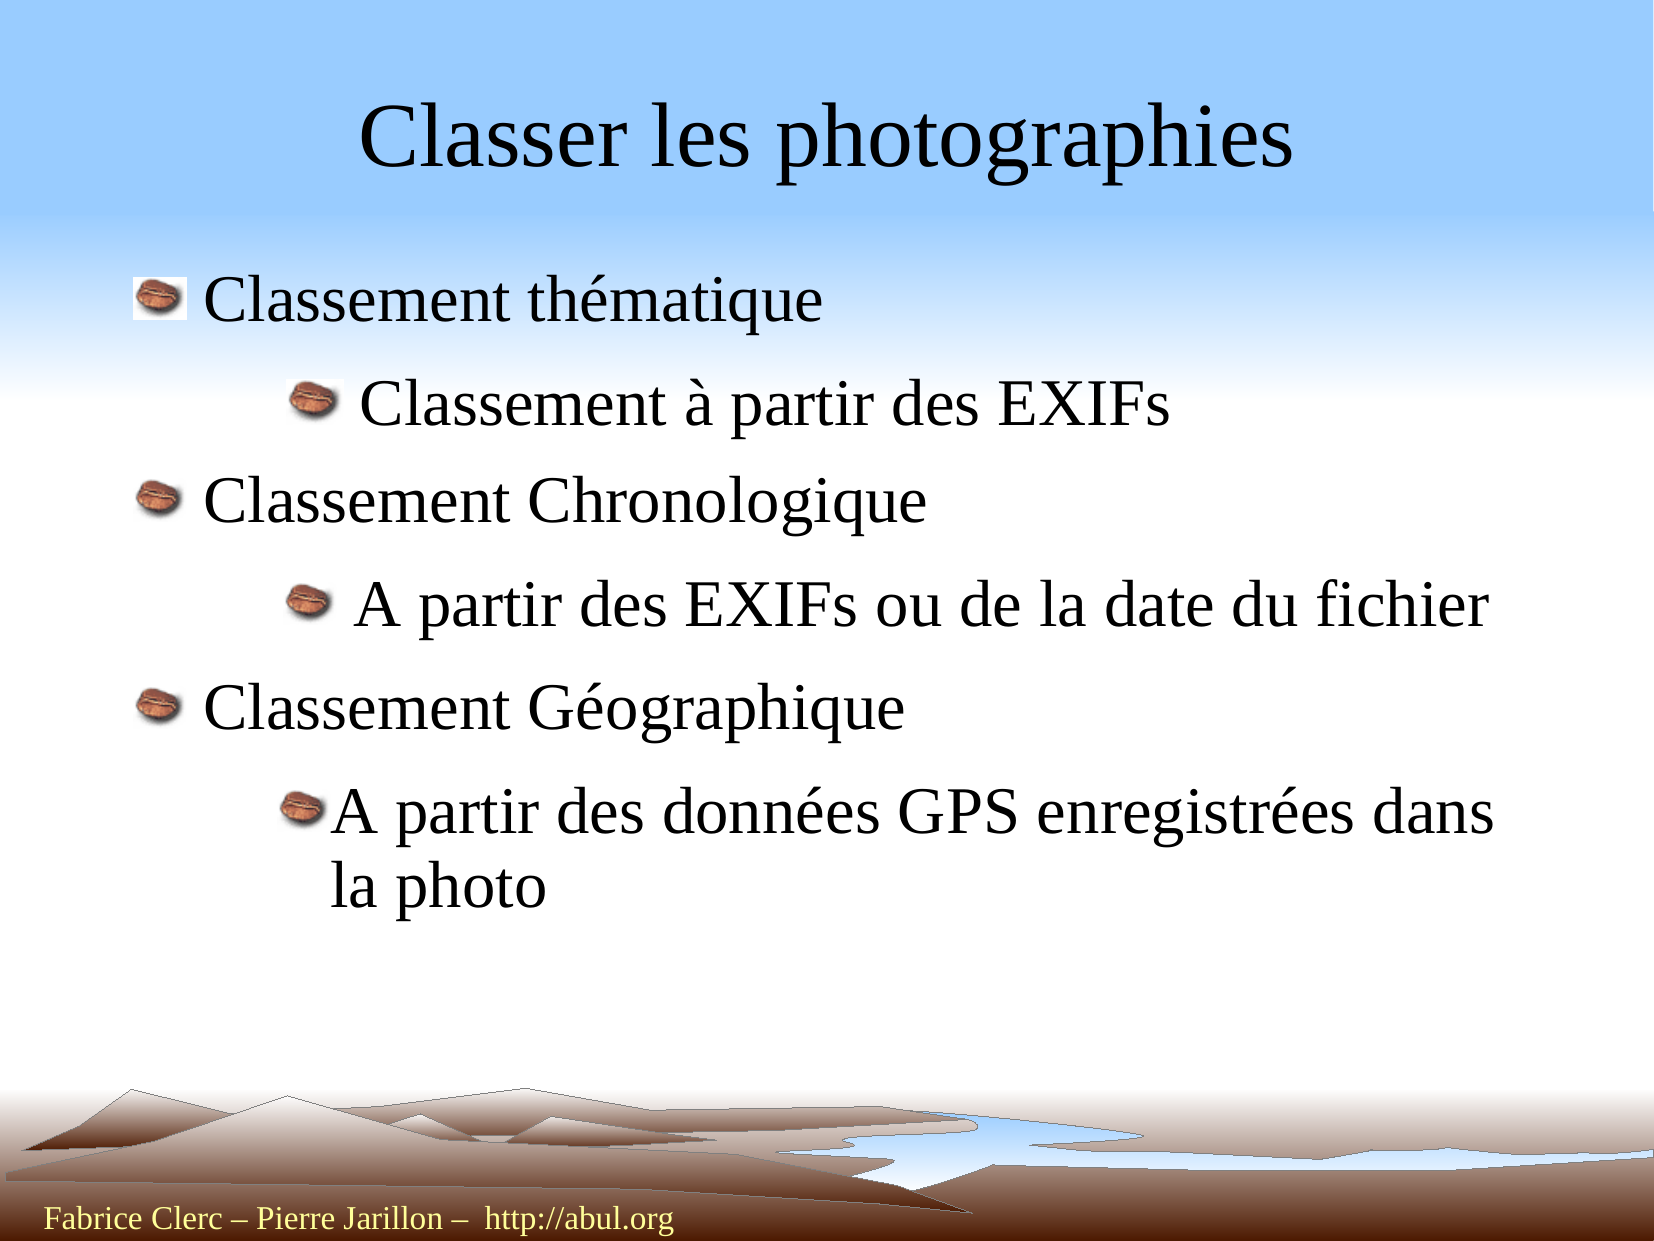

# Classer les photographies
 Classement thématique
 Classement à partir des EXIFs
 Classement Chronologique
 A partir des EXIFs ou de la date du fichier
 Classement Géographique
A partir des données GPS enregistrées dans la photo